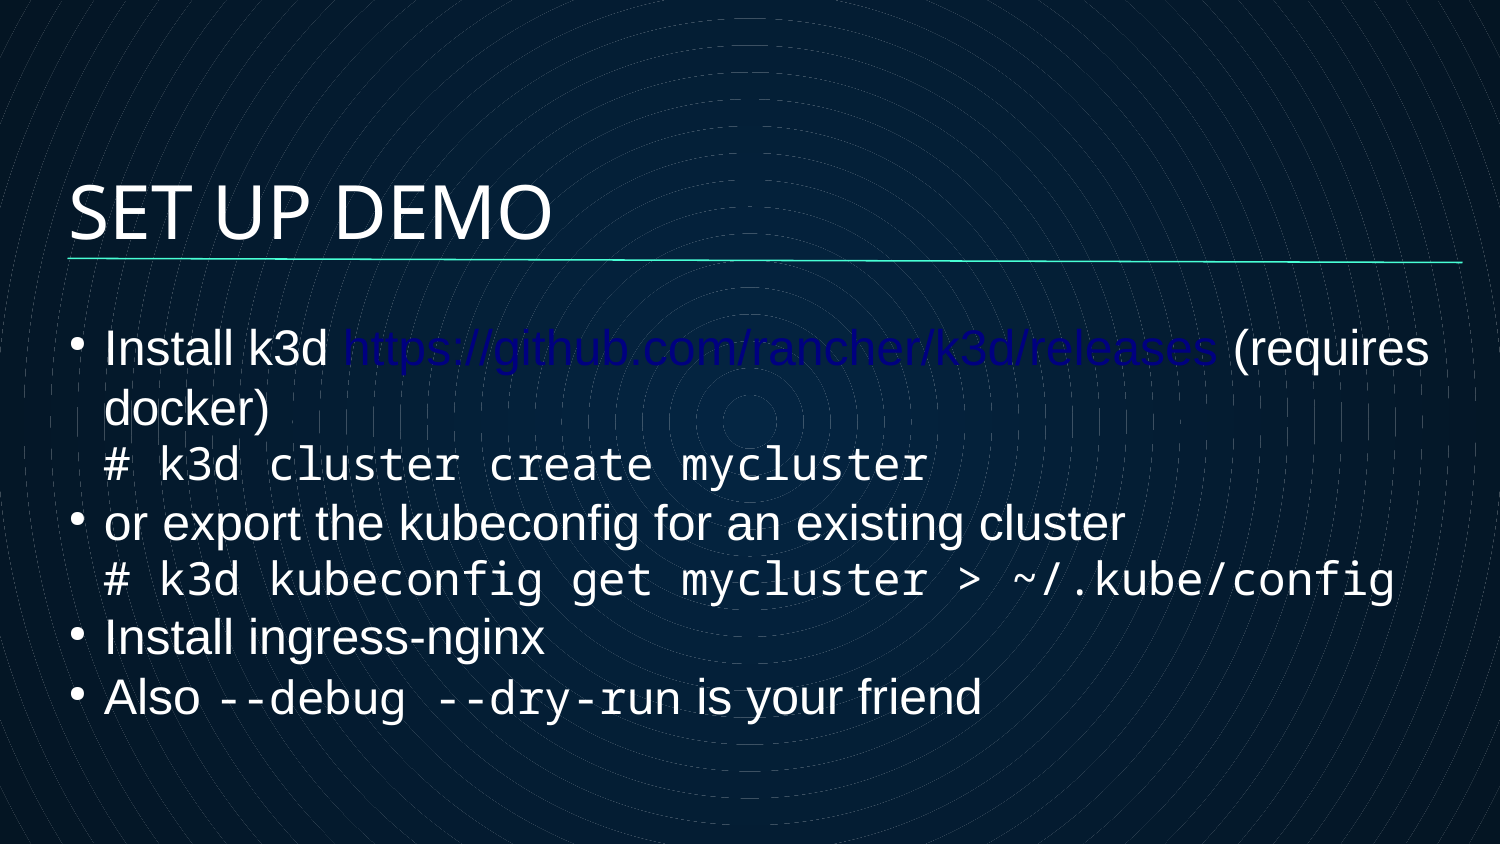

# SET UP DEMO
Install k3d https://github.com/rancher/k3d/releases (requires docker)
# k3d cluster create mycluster
or export the kubeconfig for an existing cluster
# k3d kubeconfig get mycluster > ~/.kube/config
Install ingress-nginx
Also --debug --dry-run is your friend